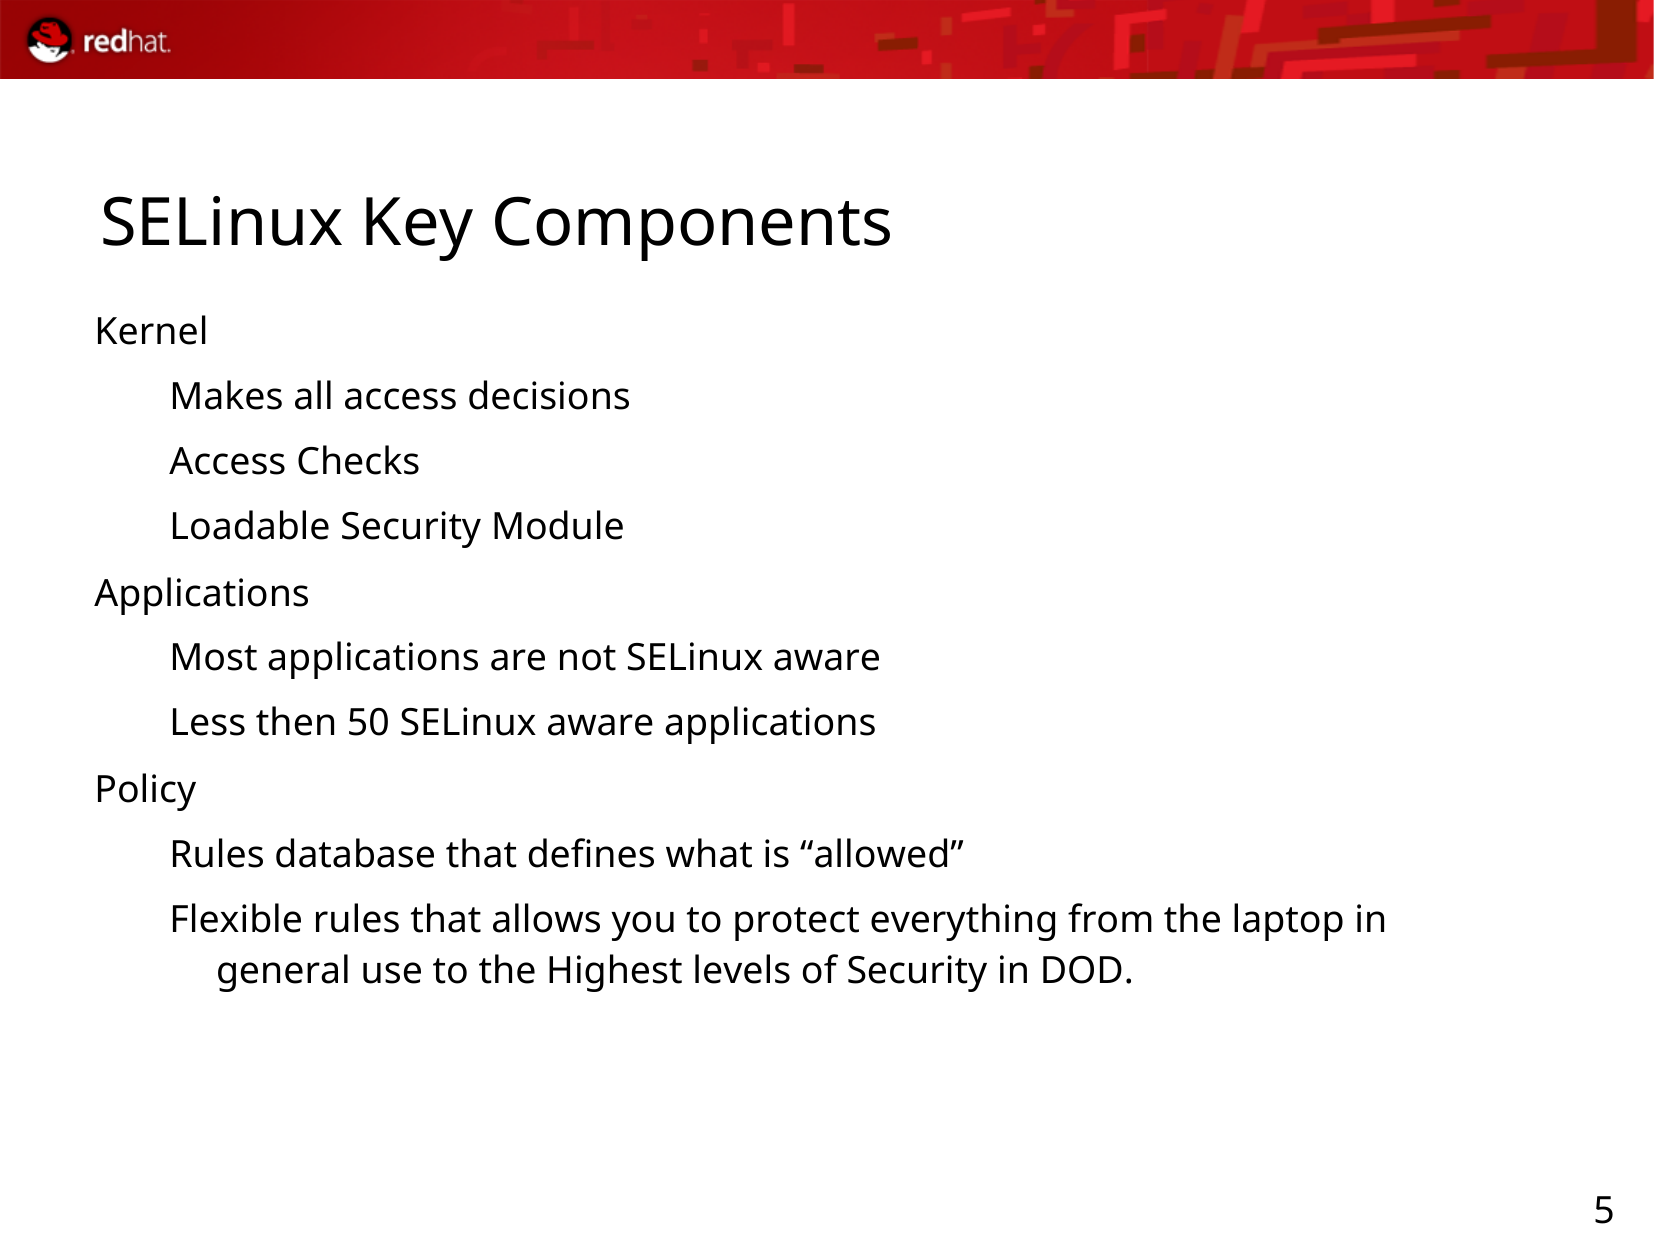

# SELinux Key Components
Kernel
Makes all access decisions
Access Checks
Loadable Security Module
Applications
Most applications are not SELinux aware
Less then 50 SELinux aware applications
Policy
Rules database that defines what is “allowed”
Flexible rules that allows you to protect everything from the laptop in general use to the Highest levels of Security in DOD.